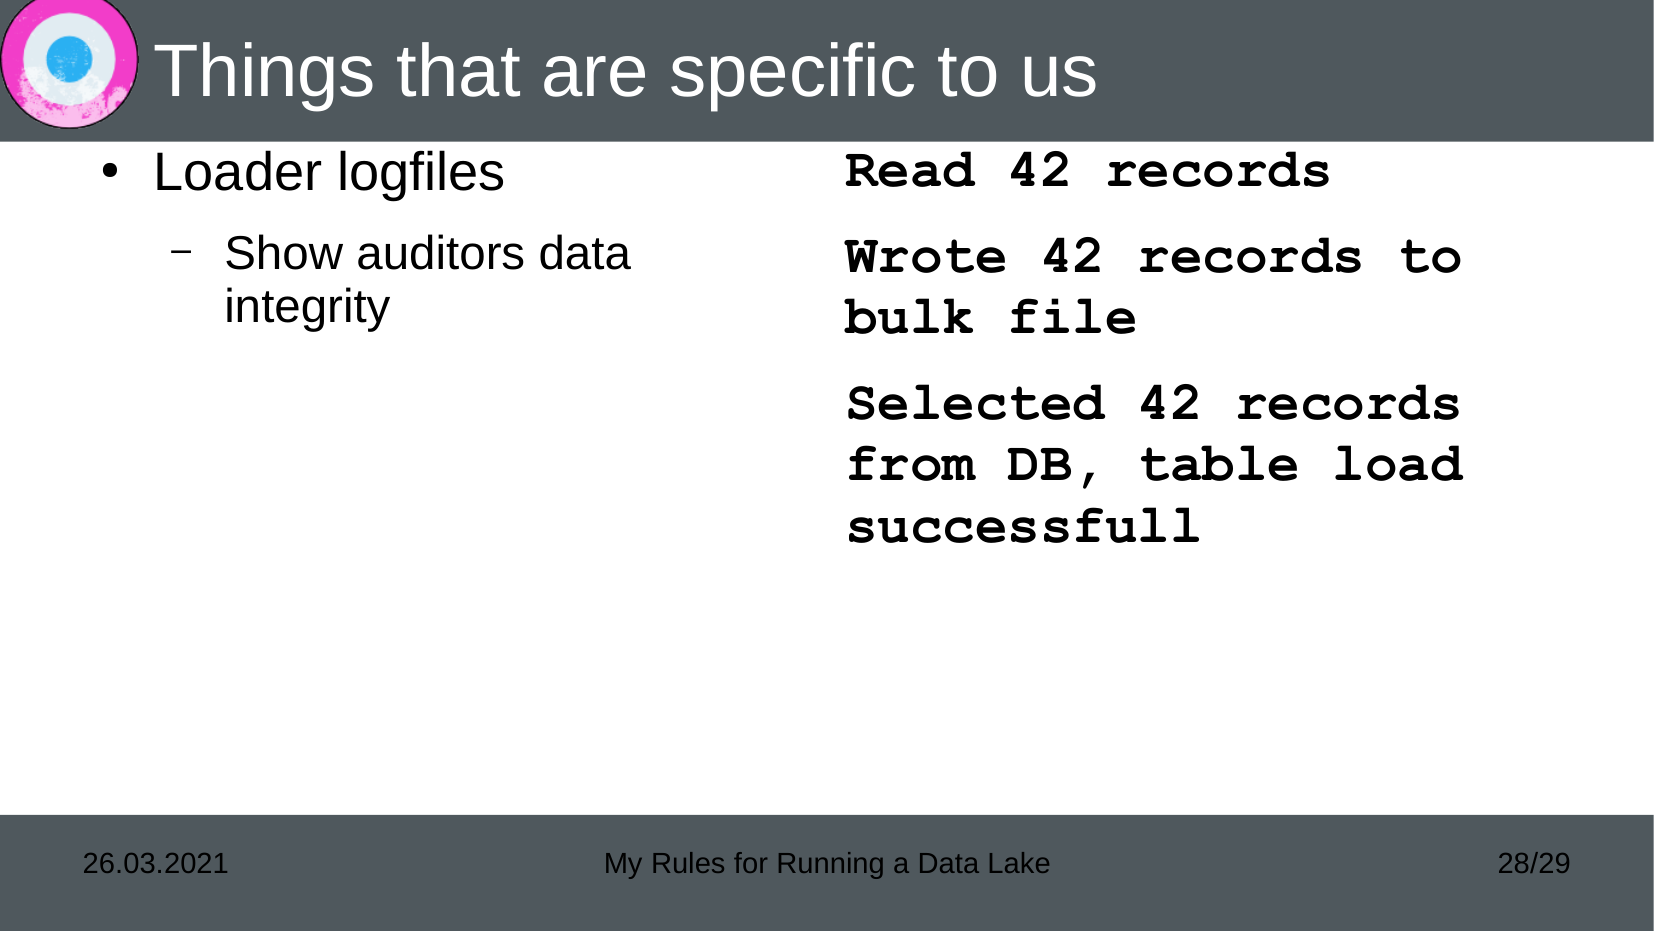

# Things that are specific to us
Loader logfiles
Show auditors data integrity
Read 42 records
Wrote 42 records to bulk file
Selected 42 records from DB, table load successfull
08. März 2019
28